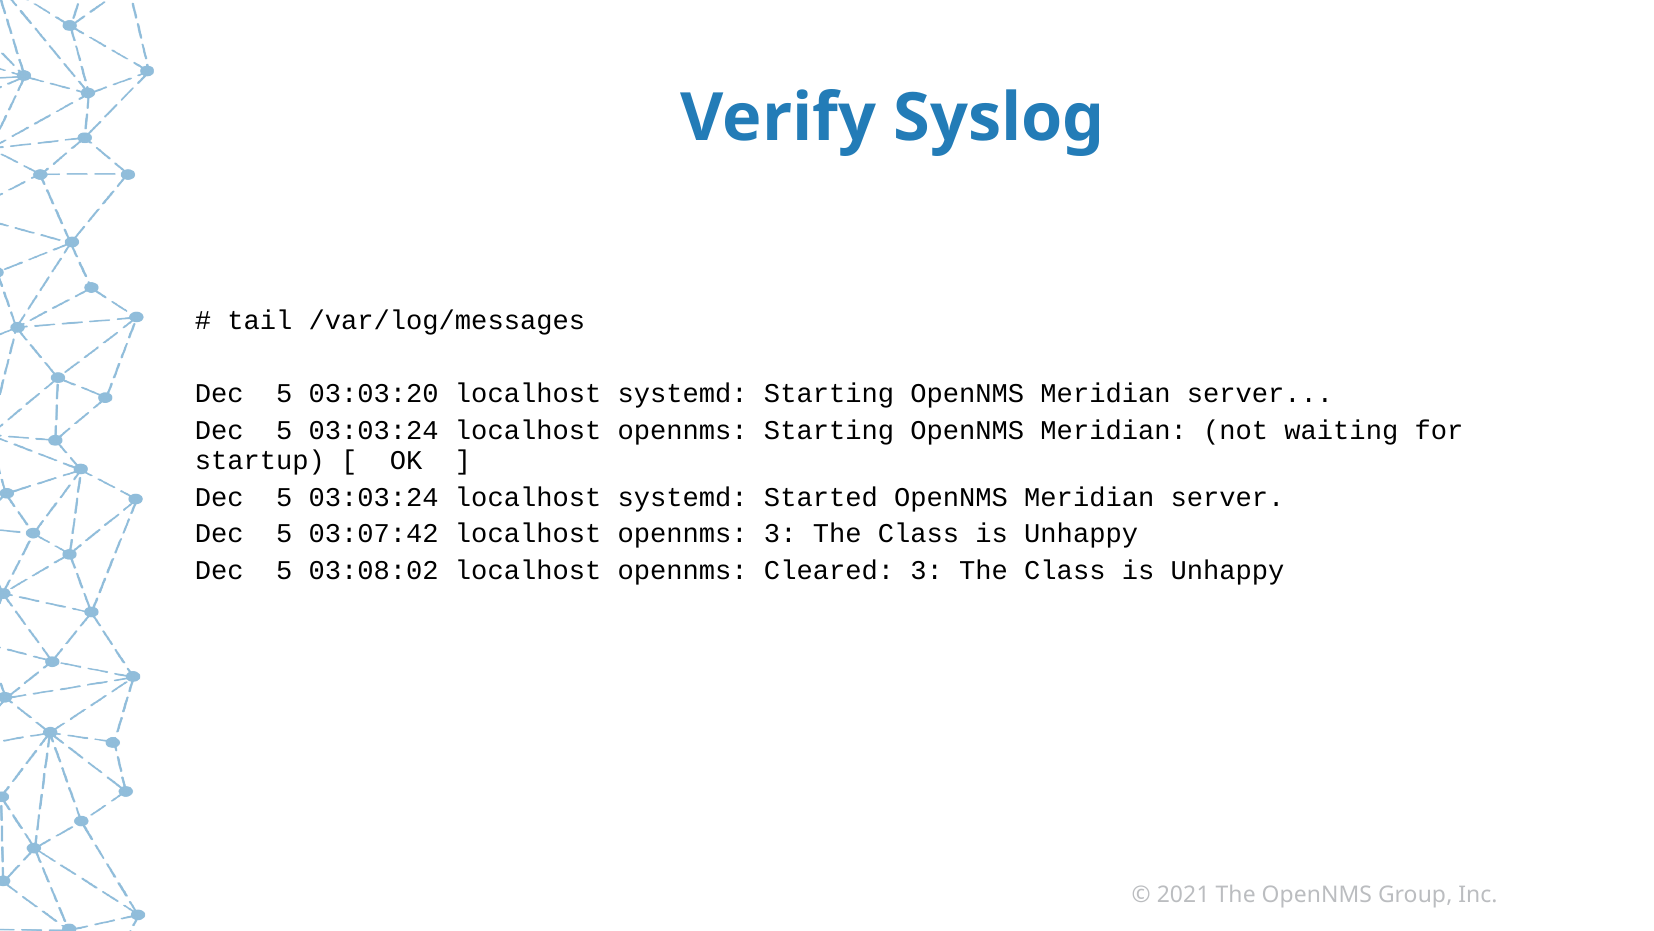

# Verify Syslog
# tail /var/log/messages
Dec 5 03:03:20 localhost systemd: Starting OpenNMS Meridian server...
Dec 5 03:03:24 localhost opennms: Starting OpenNMS Meridian: (not waiting for startup) [ OK ]
Dec 5 03:03:24 localhost systemd: Started OpenNMS Meridian server.
Dec 5 03:07:42 localhost opennms: 3: The Class is Unhappy
Dec 5 03:08:02 localhost opennms: Cleared: 3: The Class is Unhappy